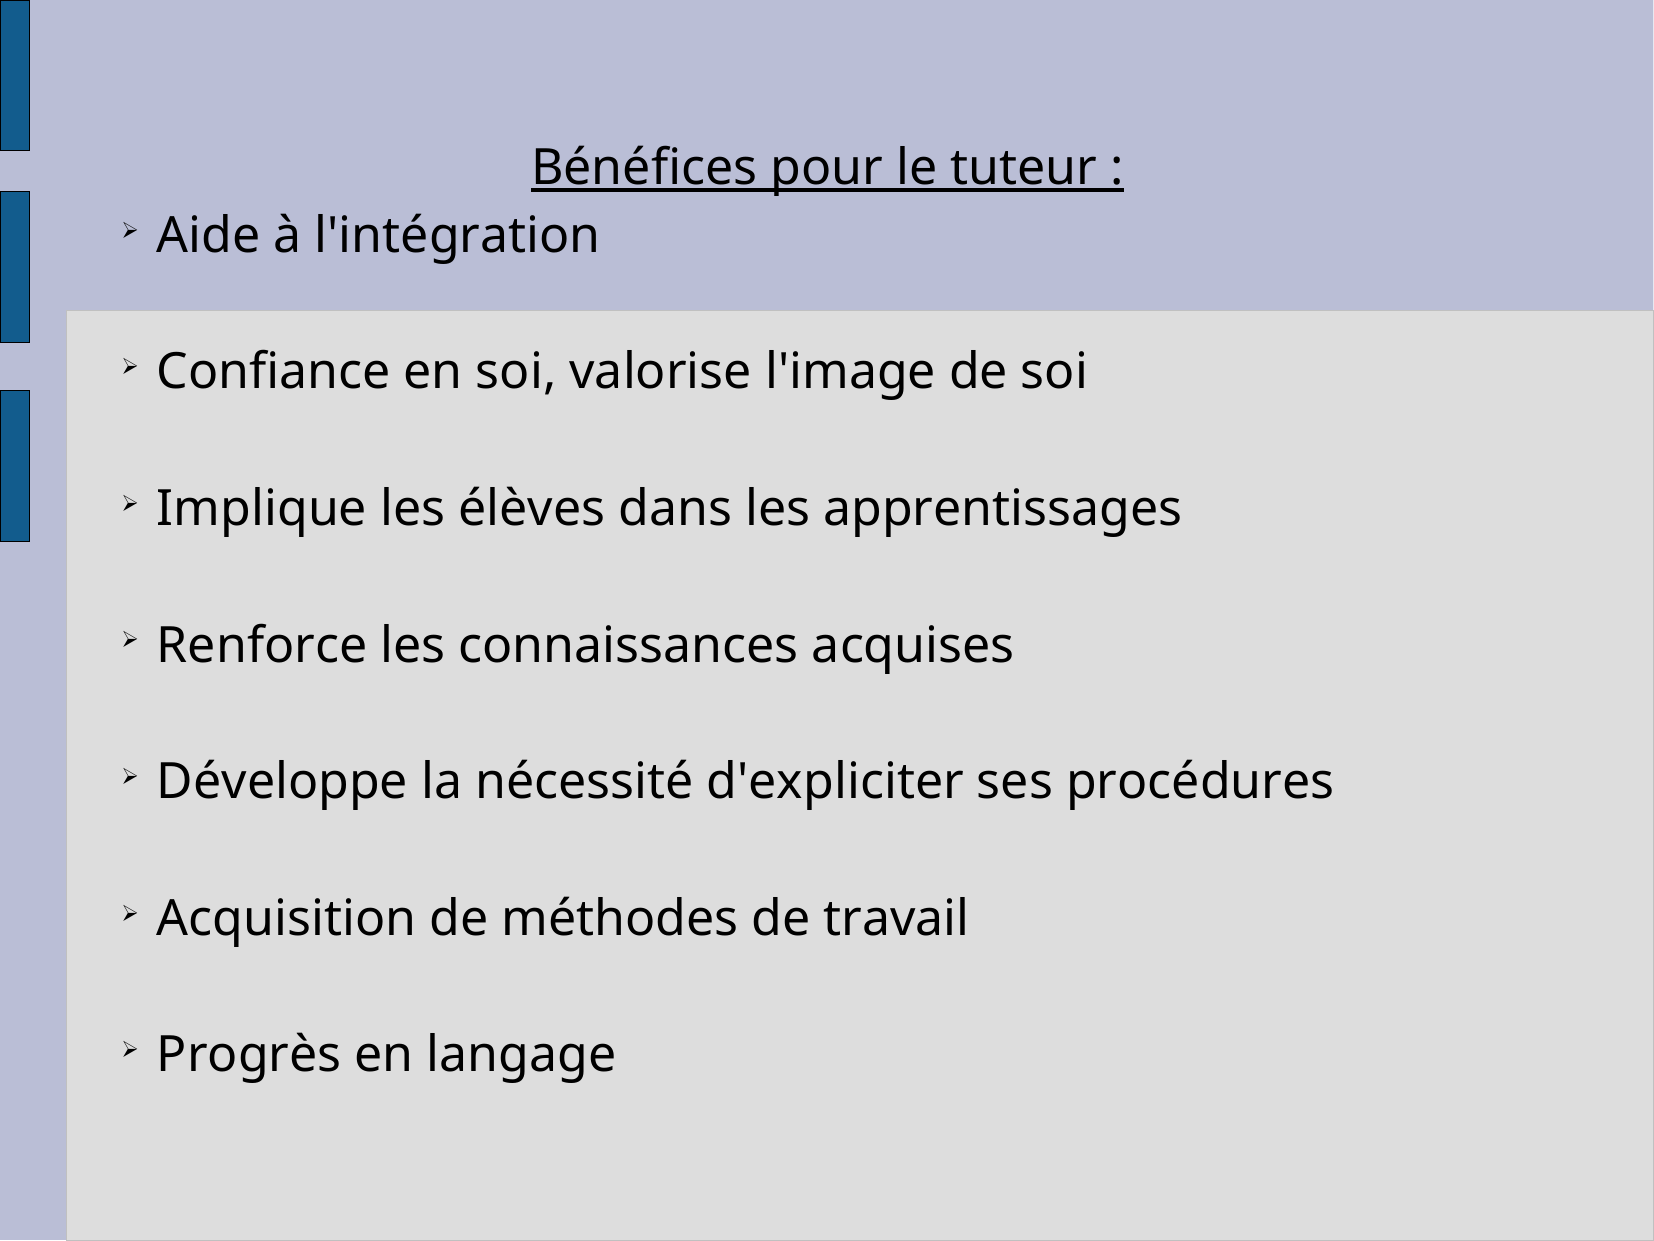

# Bénéfices pour le tuteur :
Aide à l'intégration
Confiance en soi, valorise l'image de soi
Implique les élèves dans les apprentissages
Renforce les connaissances acquises
Développe la nécessité d'expliciter ses procédures
Acquisition de méthodes de travail
Progrès en langage